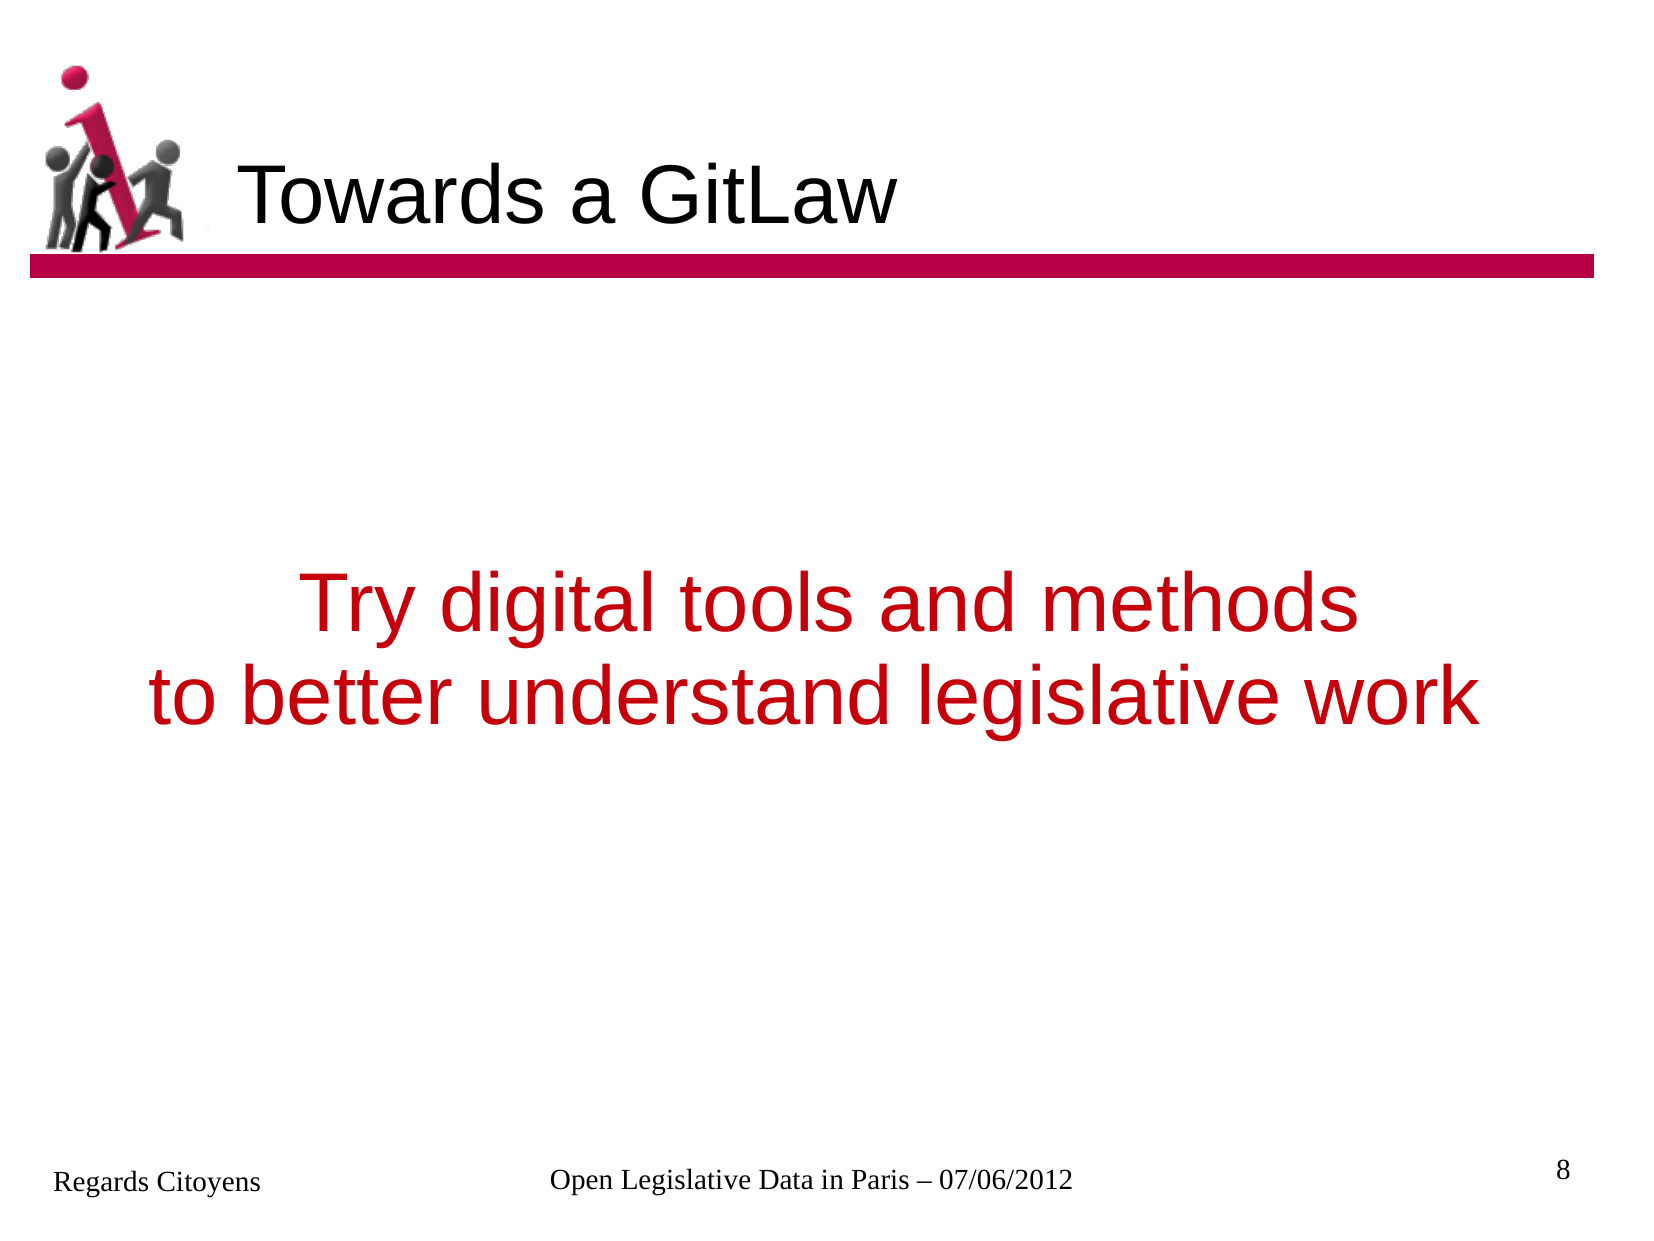

# Towards a GitLaw
Try digital tools and methods
to better understand legislative work
8
Présentation au Sénat - 31 mai 2012